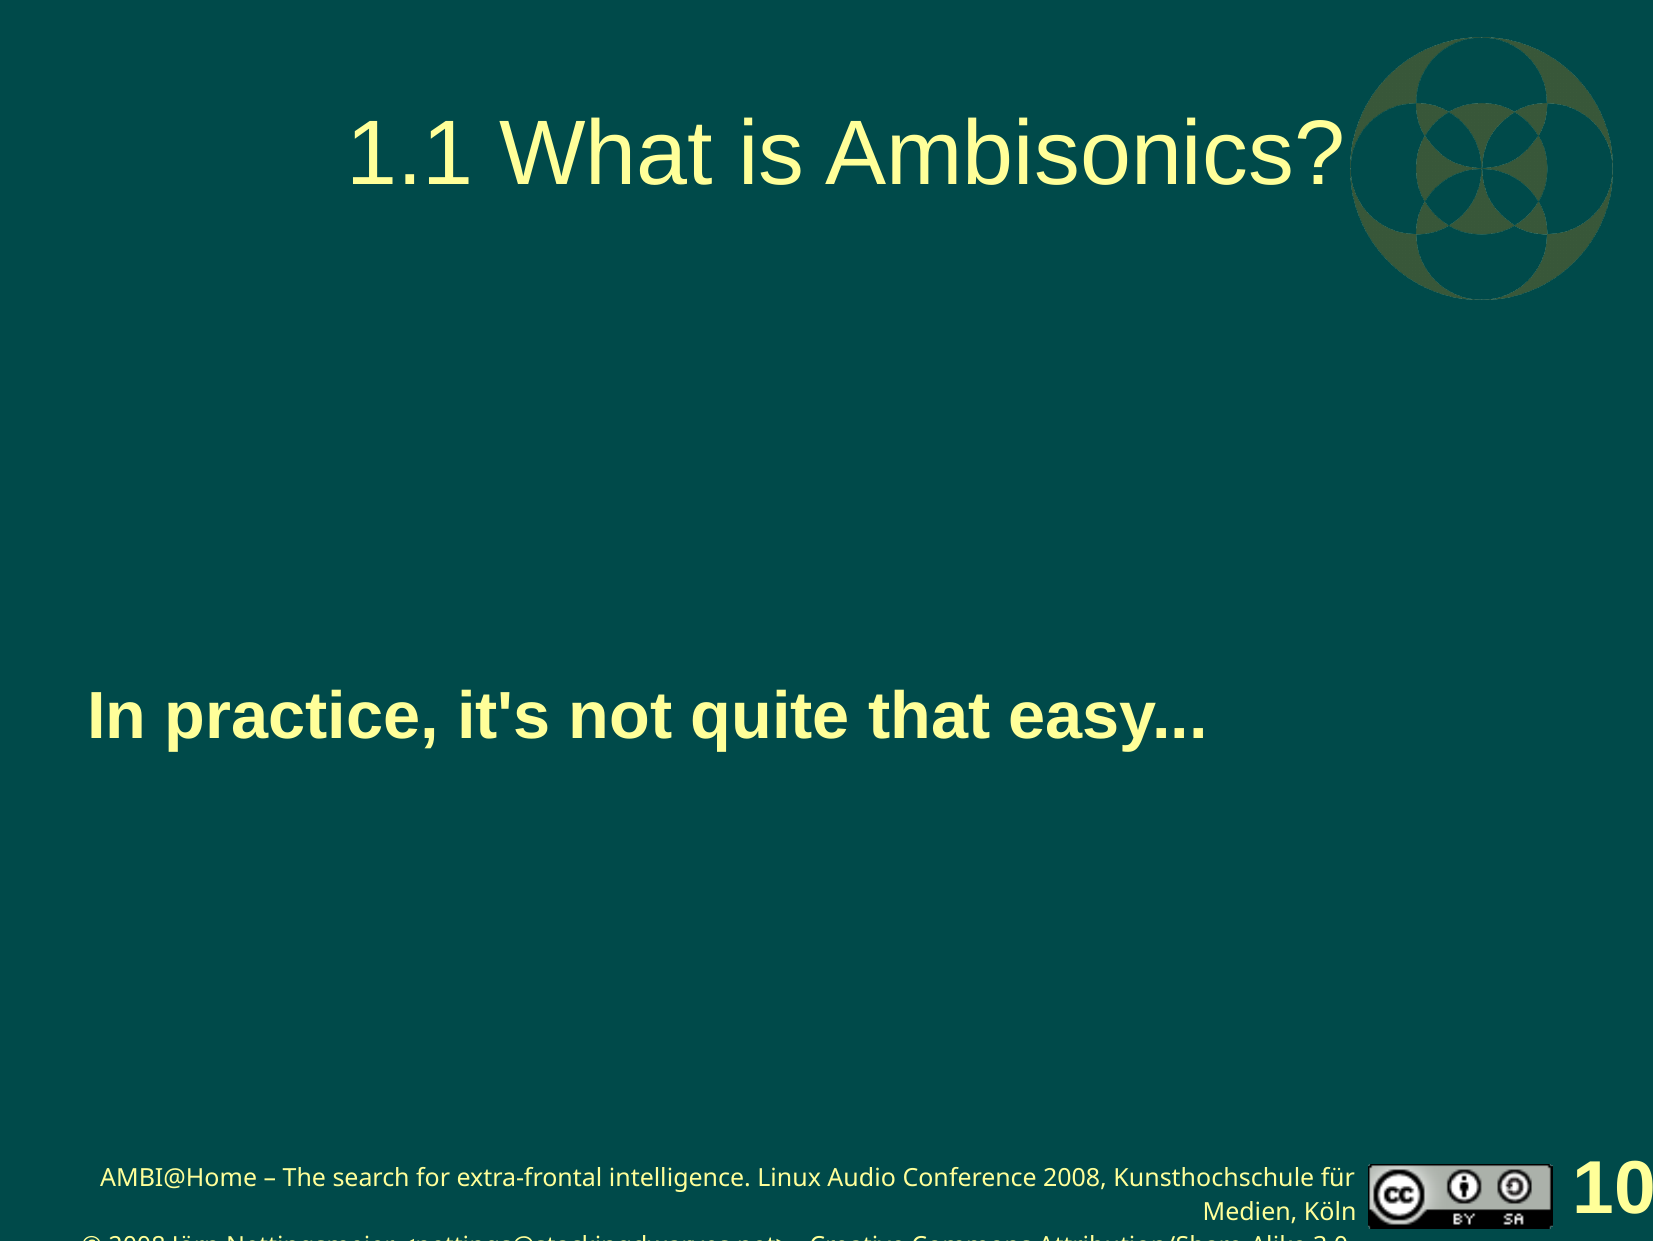

# 1.1 What is Ambisonics?
In practice, it's not quite that easy...